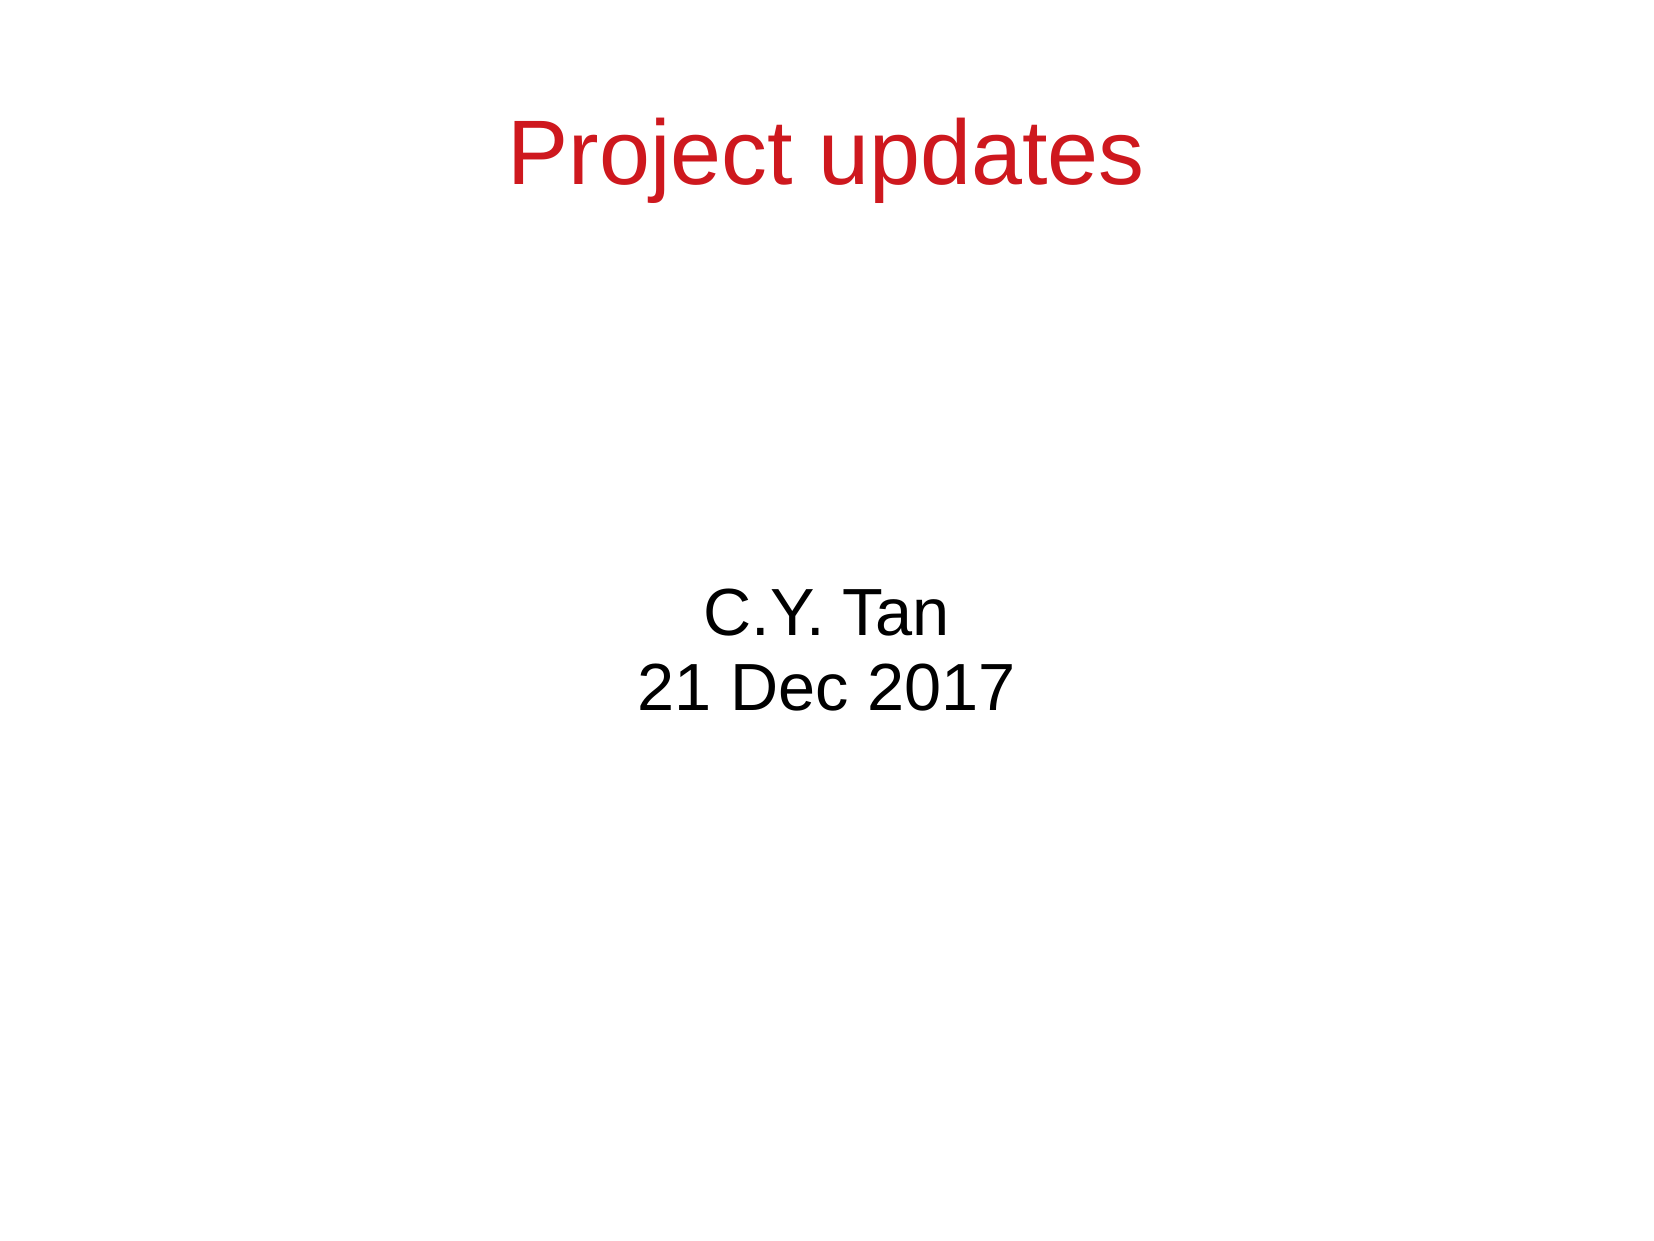

# Project updates
C.Y. Tan
21 Dec 2017